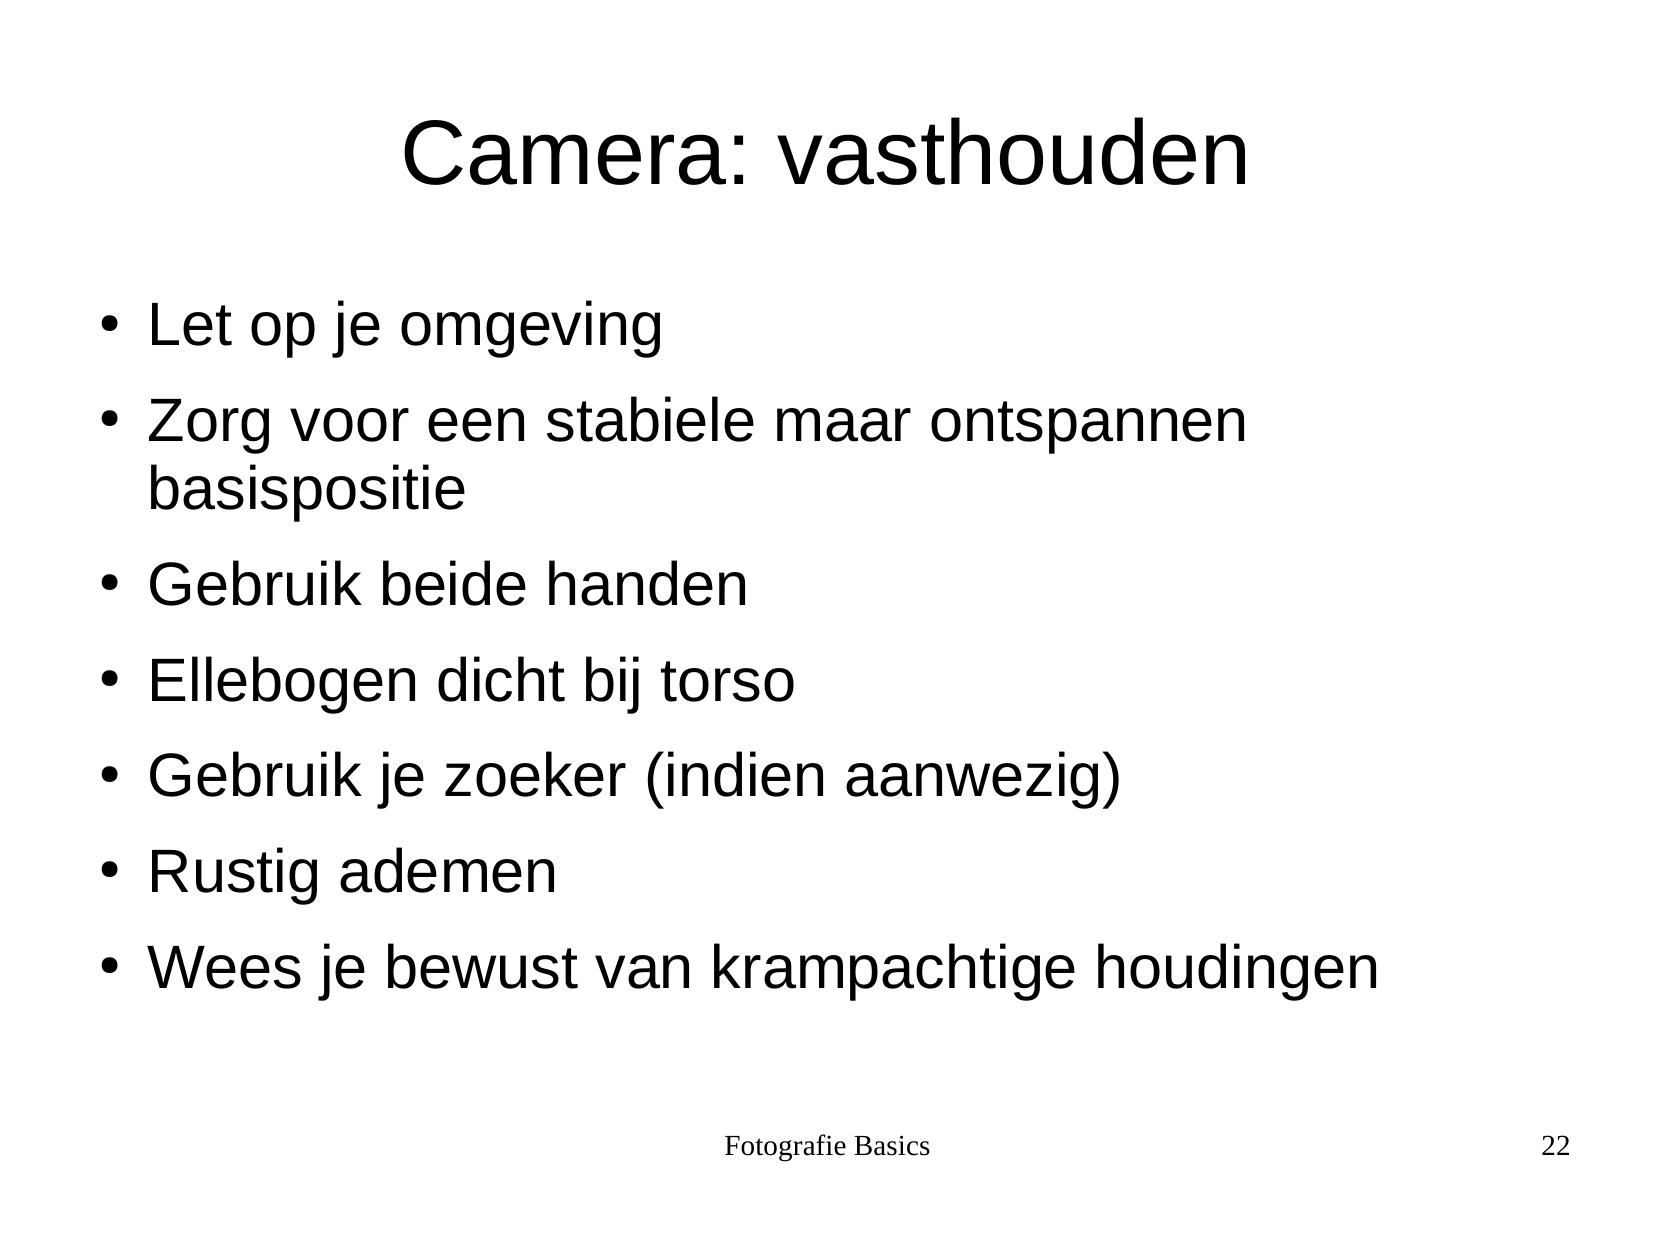

# Camera: vasthouden
Let op je omgeving
Zorg voor een stabiele maar ontspannen basispositie
Gebruik beide handen
Ellebogen dicht bij torso
Gebruik je zoeker (indien aanwezig)
Rustig ademen
Wees je bewust van krampachtige houdingen
Fotografie Basics
22